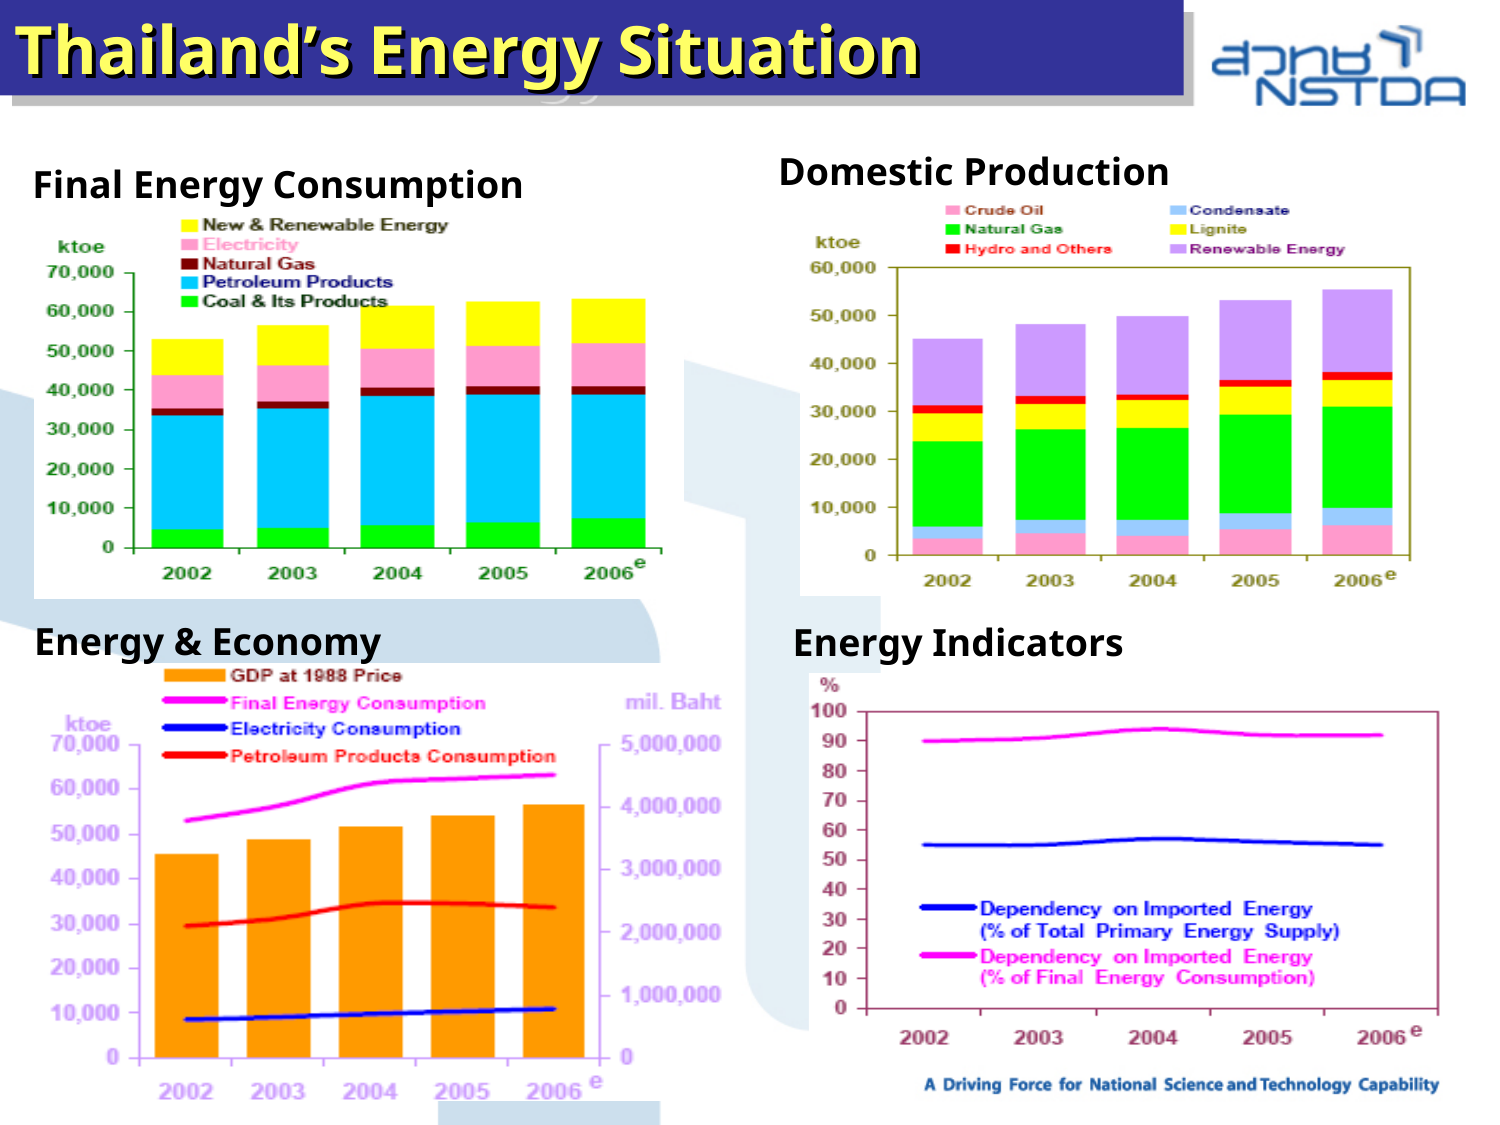

Thailand’s Energy Situation
Domestic Production
Final Energy Consumption
 Energy & Economy
Energy Indicators